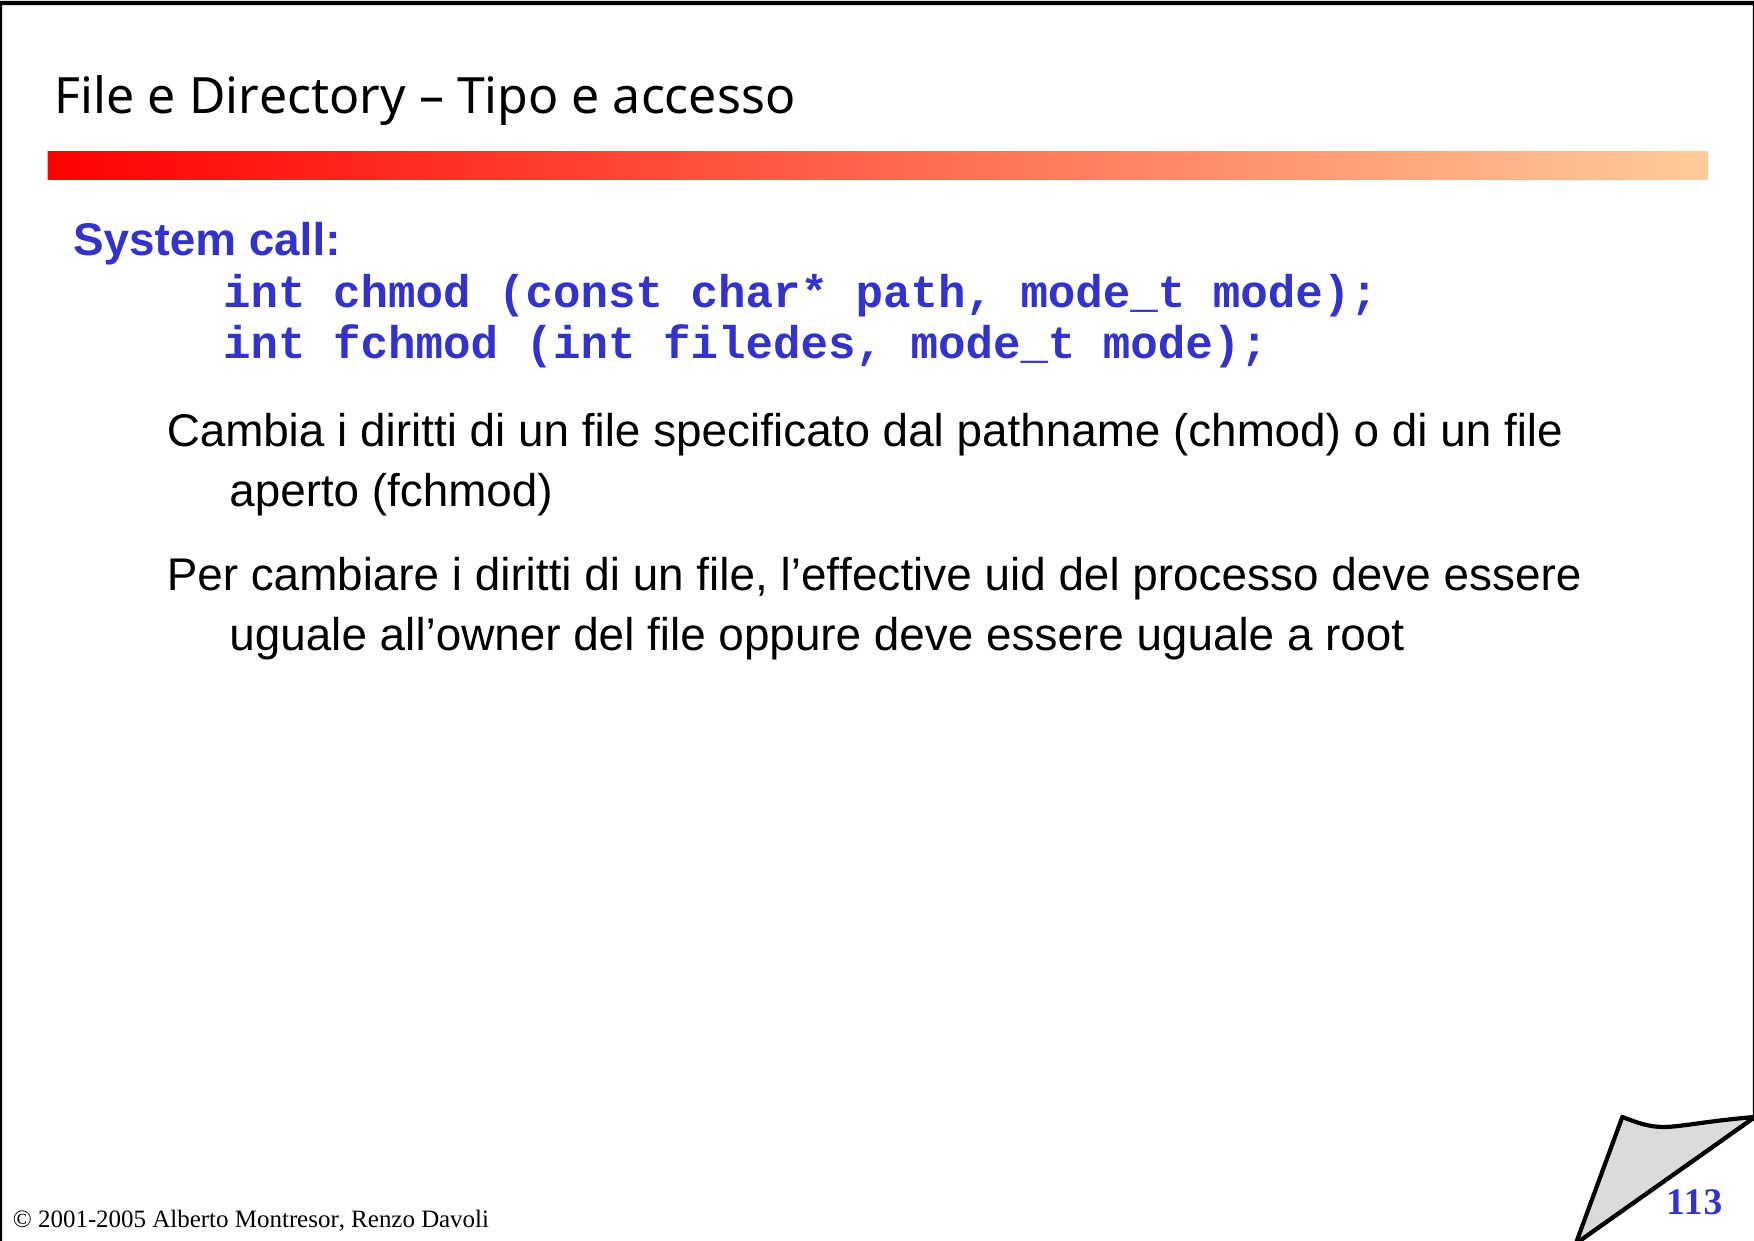

# File e Directory – Tipo e accesso
System call:
	int chmod (const char* path, mode_t mode);
	int fchmod (int filedes, mode_t mode);
Cambia i diritti di un file specificato dal pathname (chmod) o di un file aperto (fchmod)
Per cambiare i diritti di un file, l’effective uid del processo deve essere uguale all’owner del file oppure deve essere uguale a root